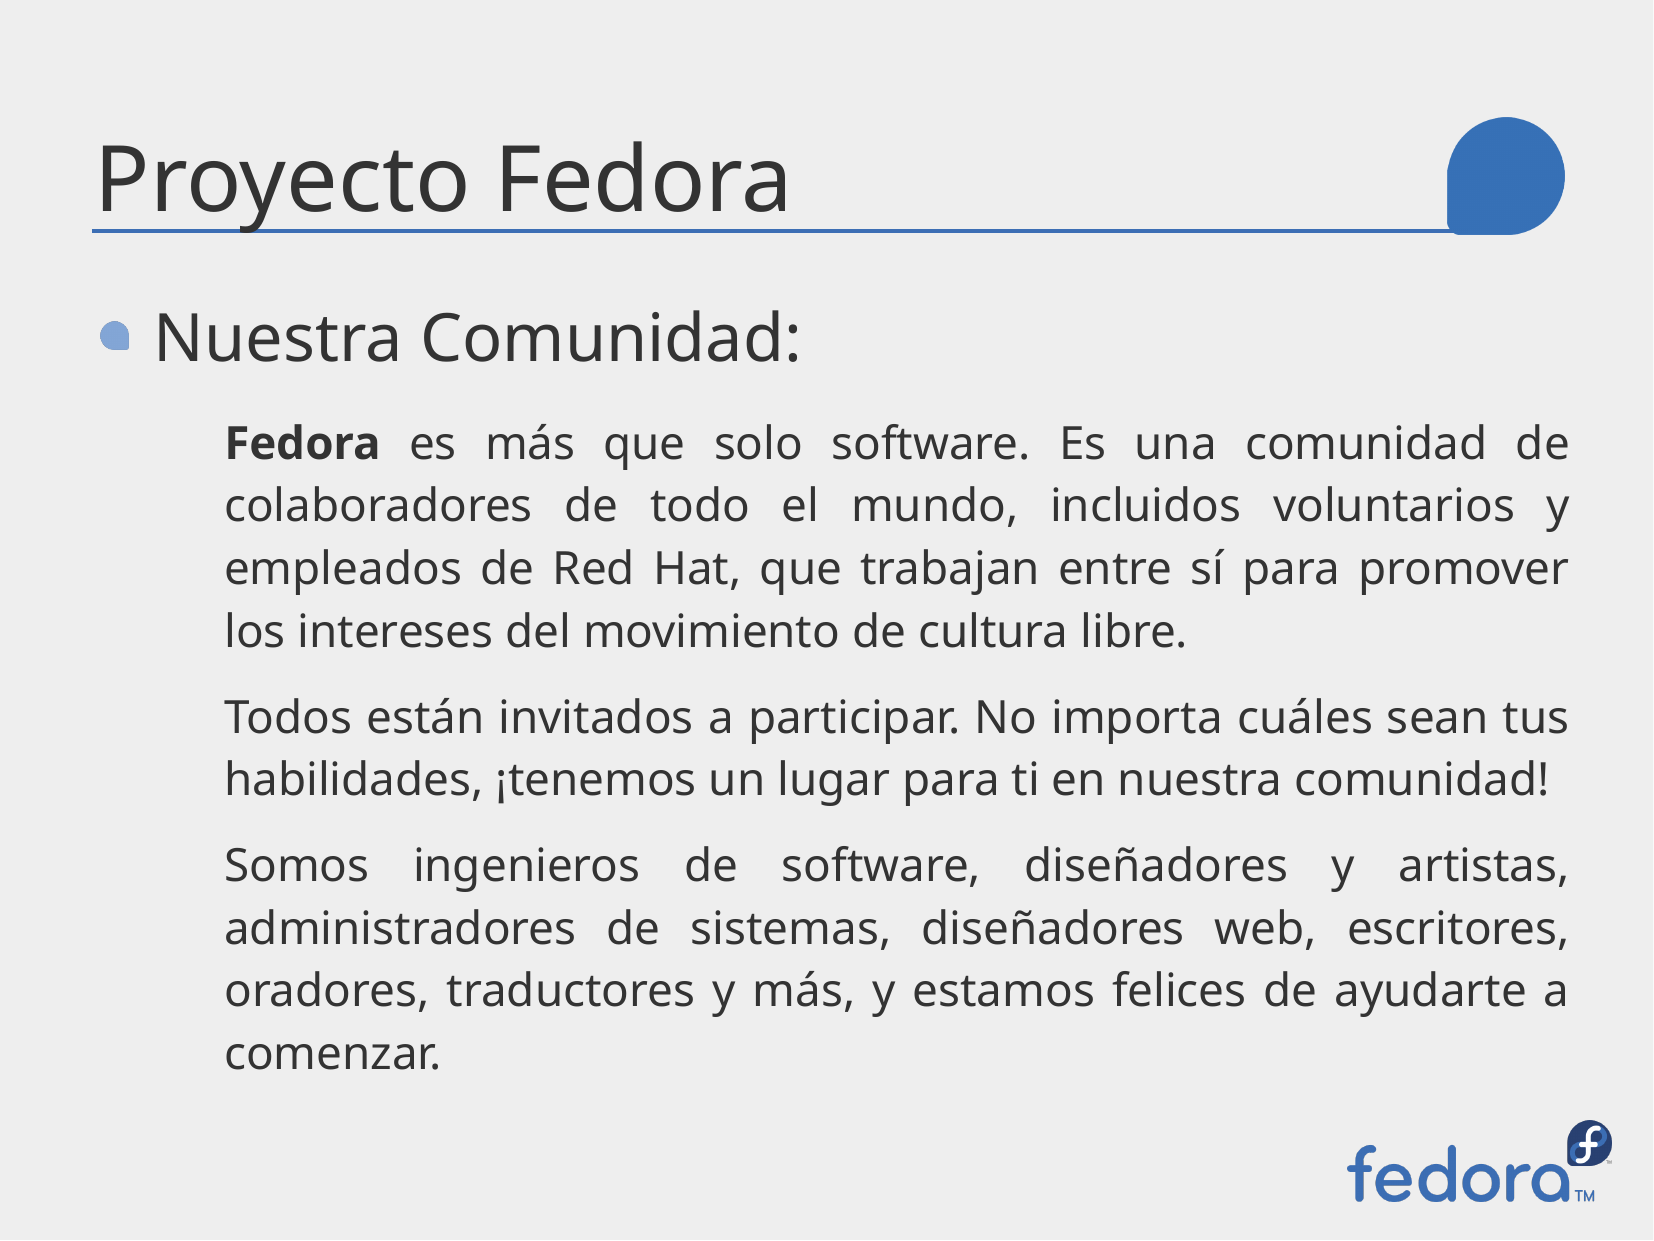

Proyecto Fedora
# Nuestra Comunidad:
Fedora es más que solo software. Es una comunidad de colaboradores de todo el mundo, incluidos voluntarios y empleados de Red Hat, que trabajan entre sí para promover los intereses del movimiento de cultura libre.
Todos están invitados a participar. No importa cuáles sean tus habilidades, ¡tenemos un lugar para ti en nuestra comunidad!
Somos ingenieros de software, diseñadores y artistas, administradores de sistemas, diseñadores web, escritores, oradores, traductores y más, y estamos felices de ayudarte a comenzar.